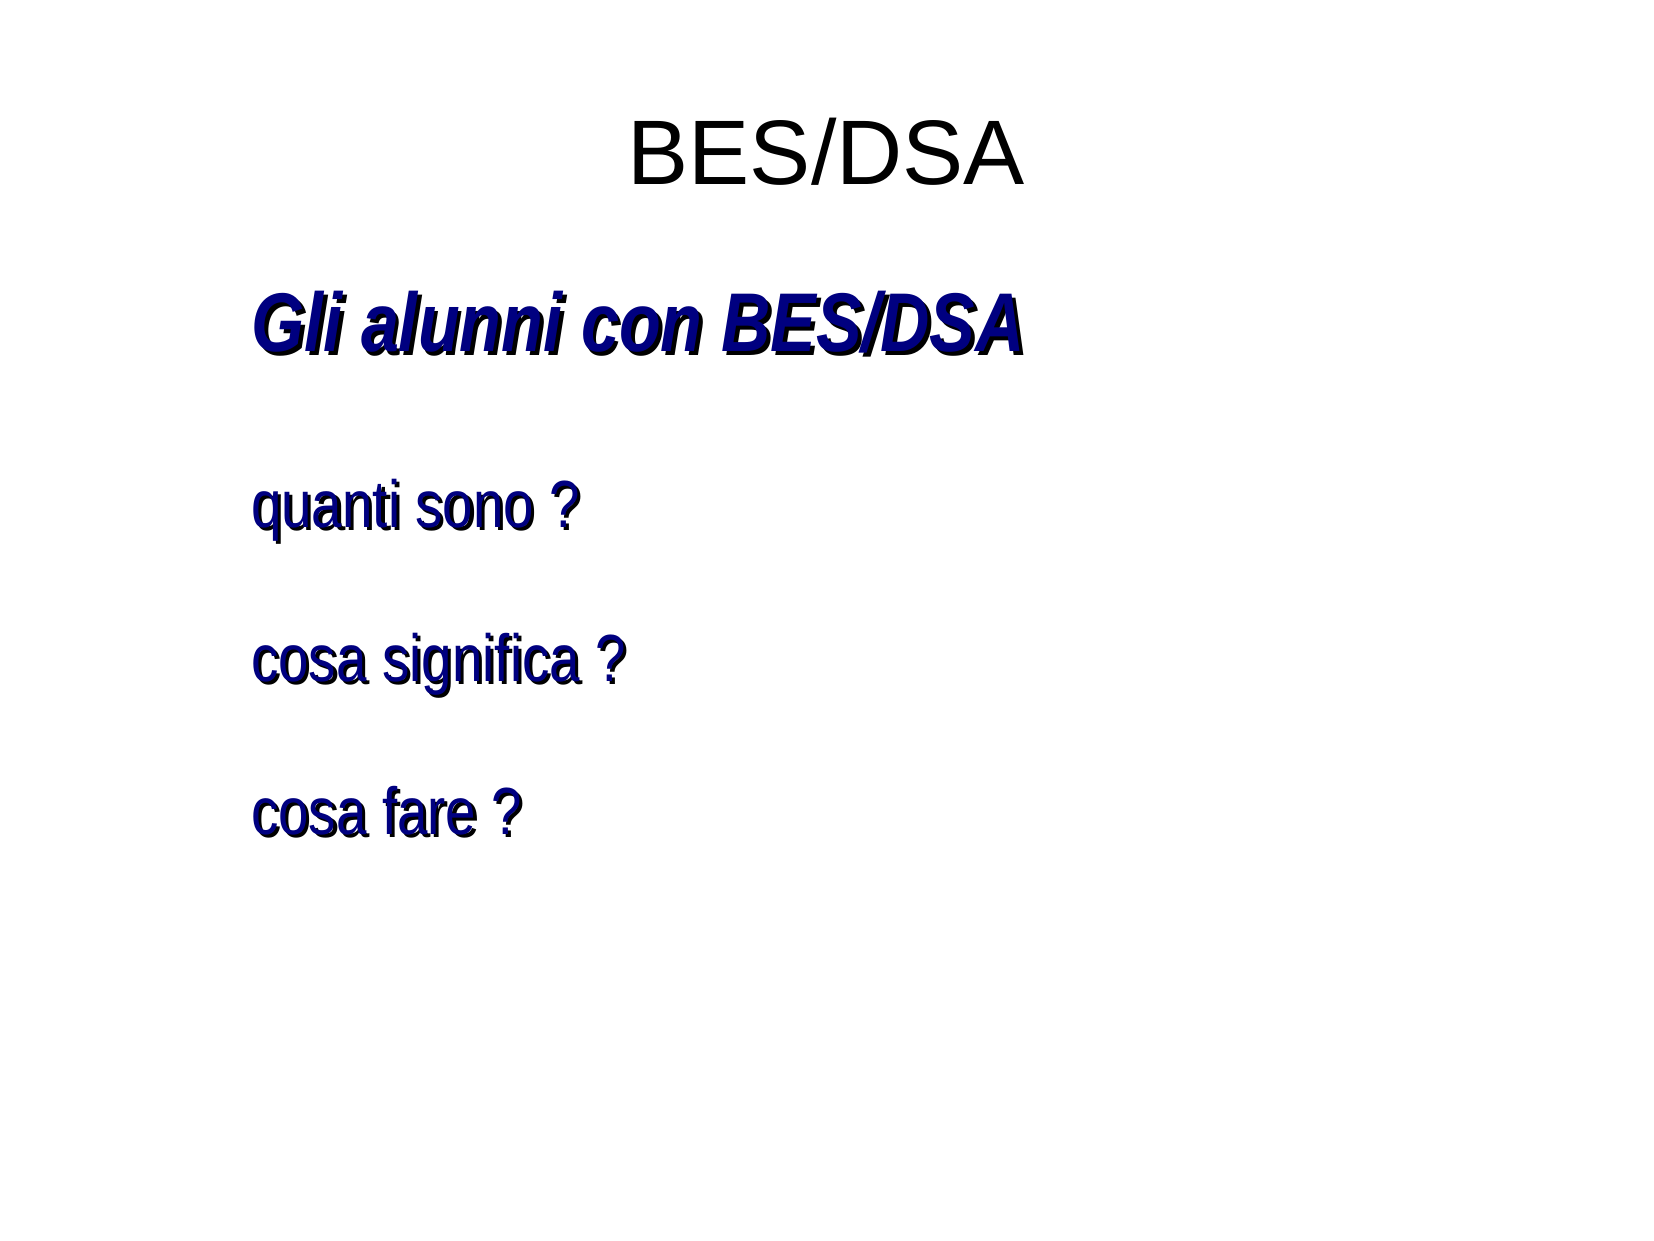

# BES/DSA
Gli alunni con BES/DSA
quanti sono ?
cosa significa ?
cosa fare ?